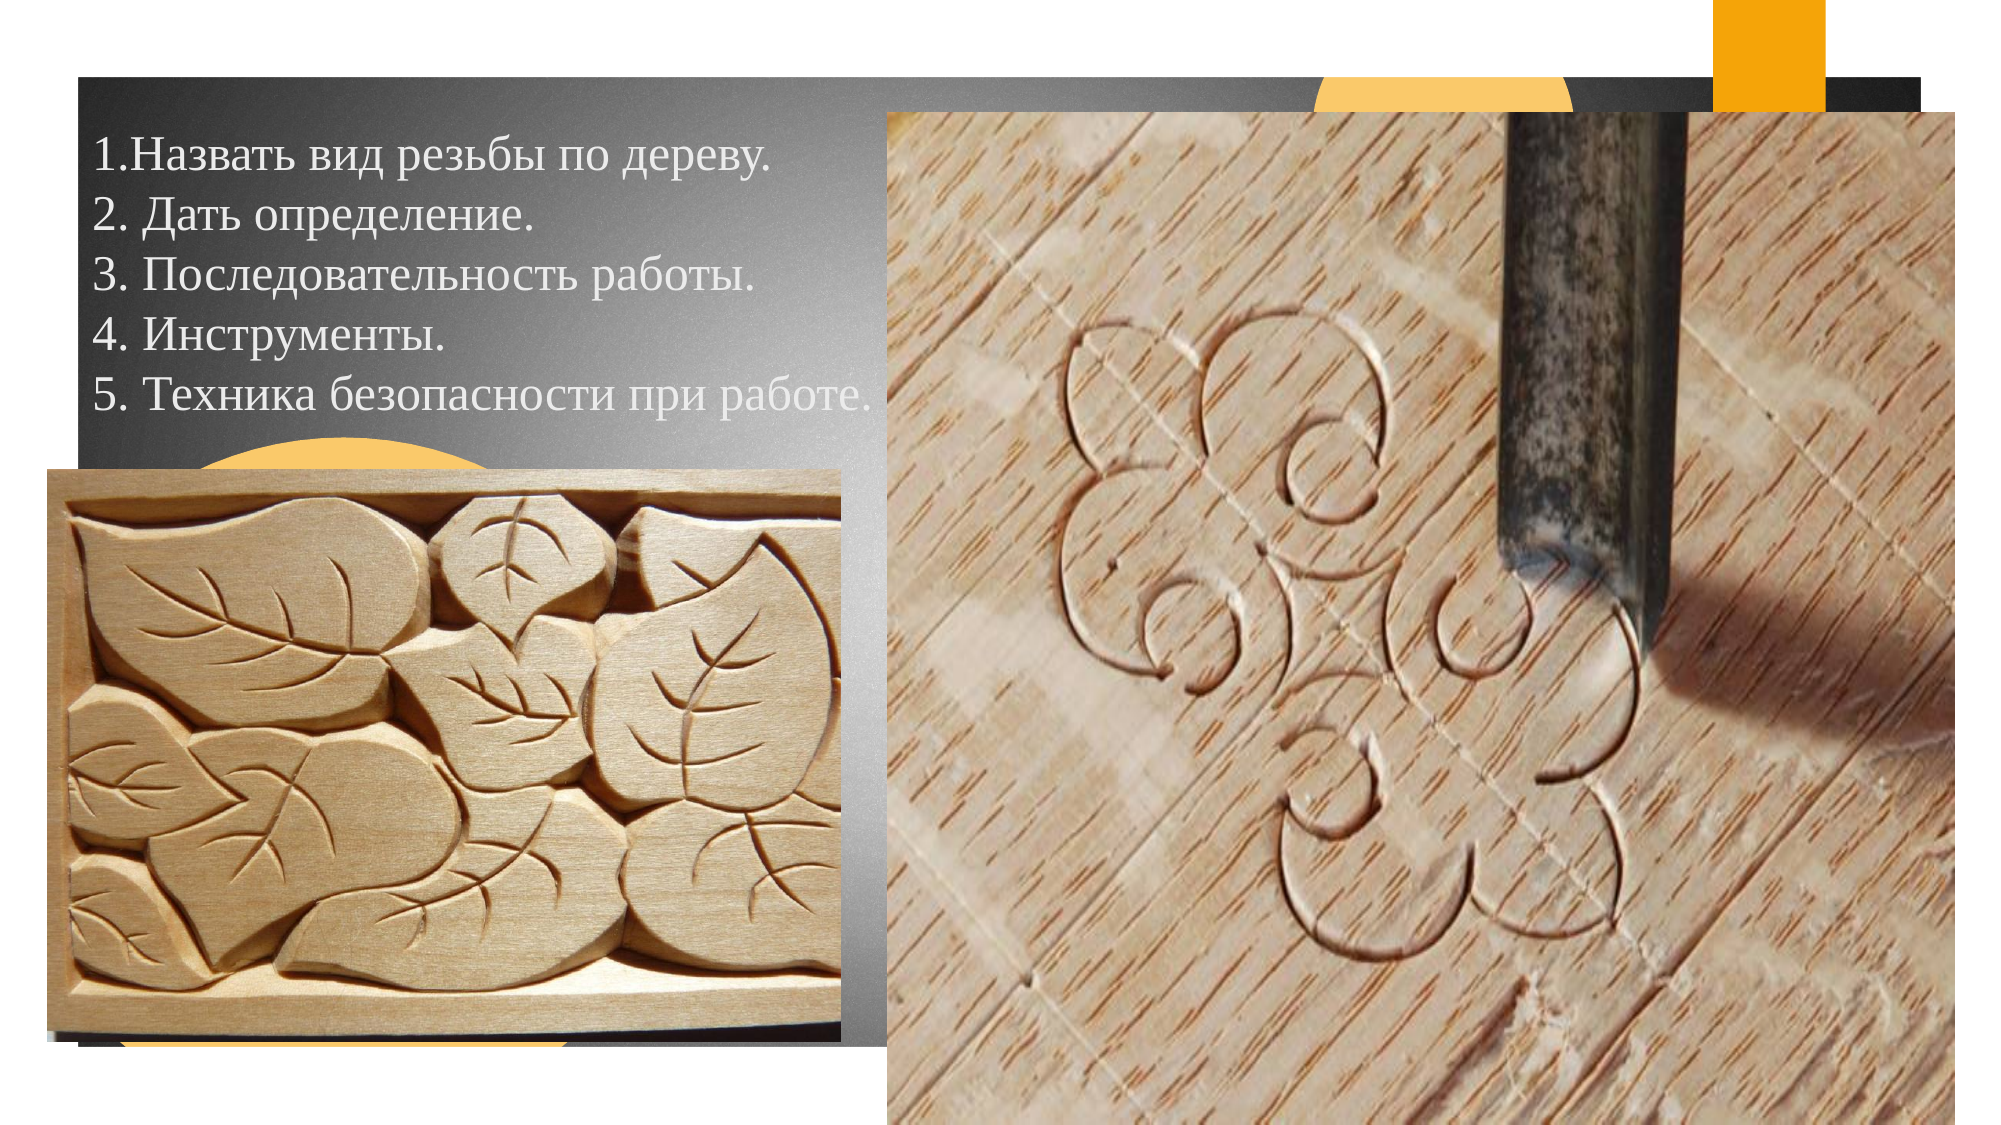

# 1.Назвать вид резьбы по дереву. 2. Дать определение. 3. Последовательность работы. 4. Инструменты. 5. Техника безопасности при работе.